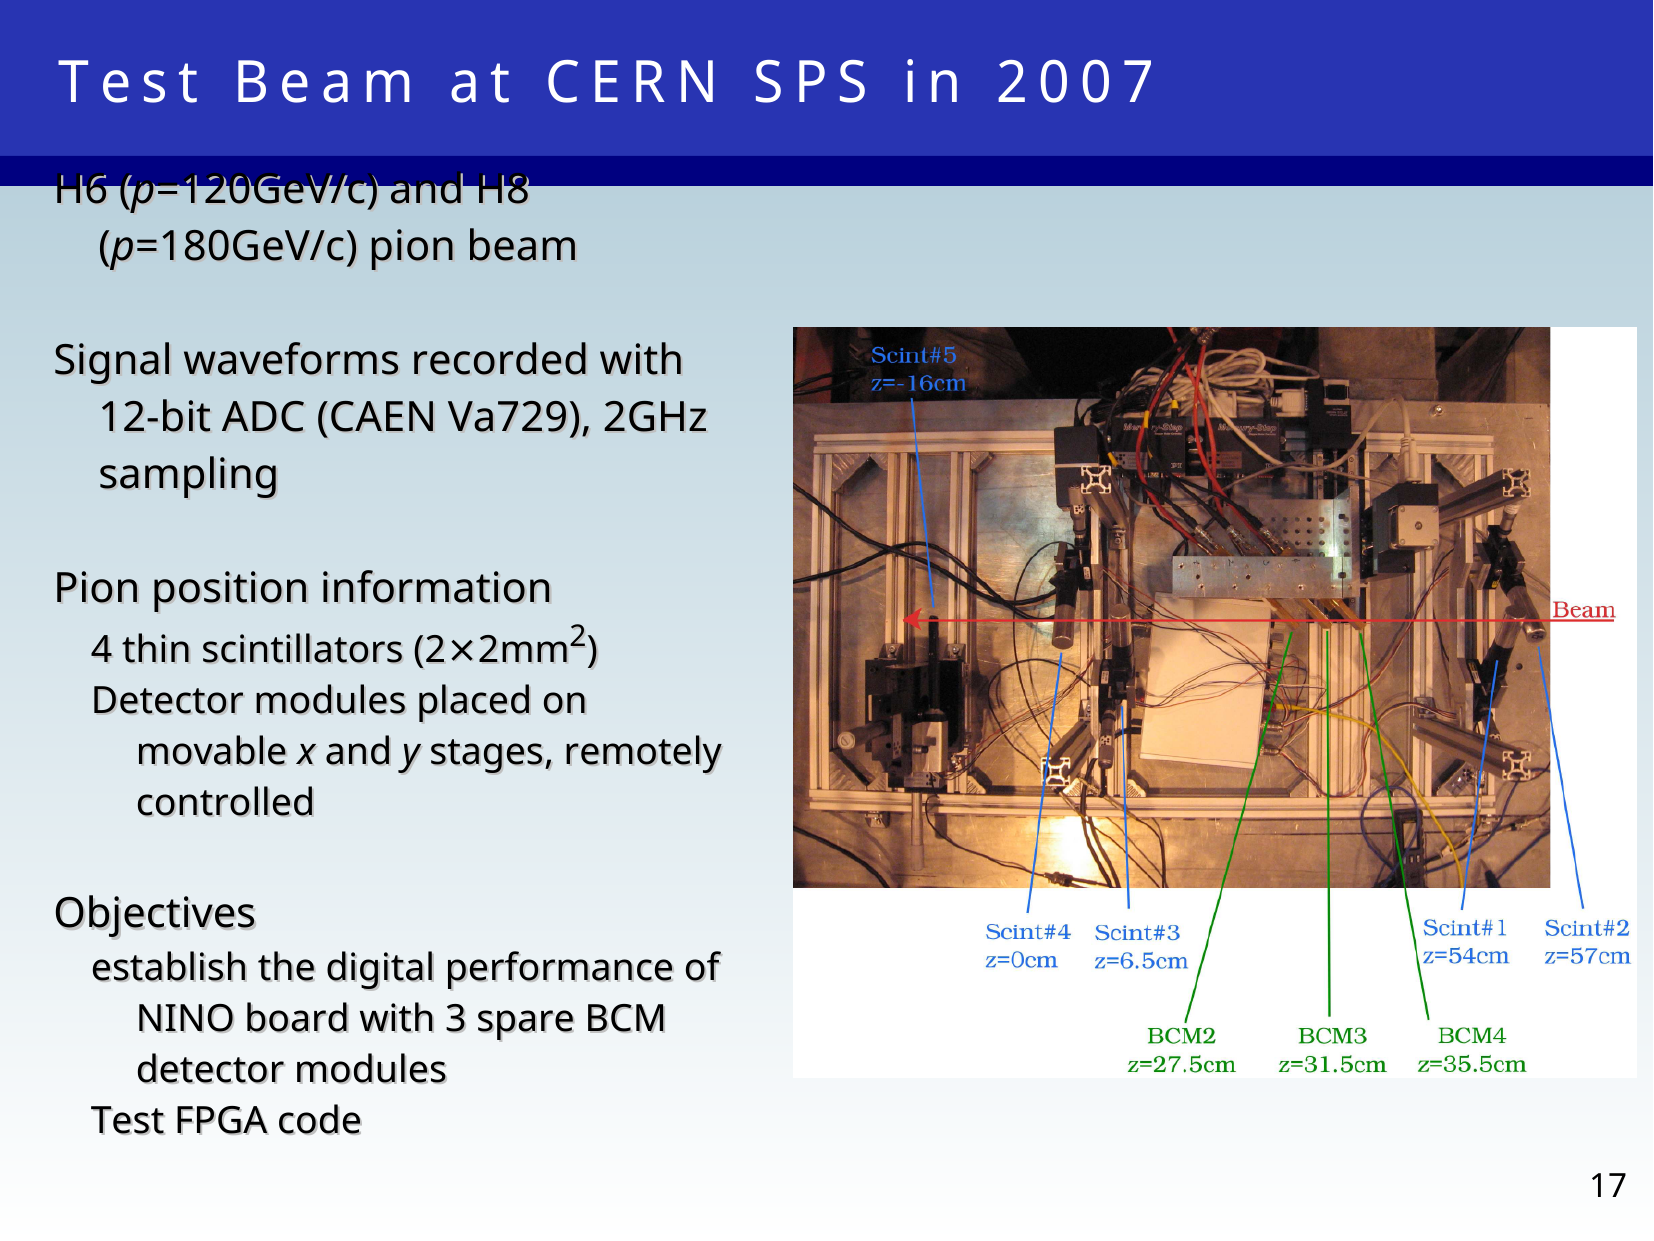

# Test Beam at CERN SPS in 2007
H6 (p=120GeV/c) and H8 (p=180GeV/c) pion beam
Signal waveforms recorded with 12-bit ADC (CAEN Va729), 2GHz sampling
Pion position information
4 thin scintillators (2×2mm2)
Detector modules placed on movable x and y stages, remotely controlled
Objectives
establish the digital performance of NINO board with 3 spare BCM detector modules
Test FPGA code
17